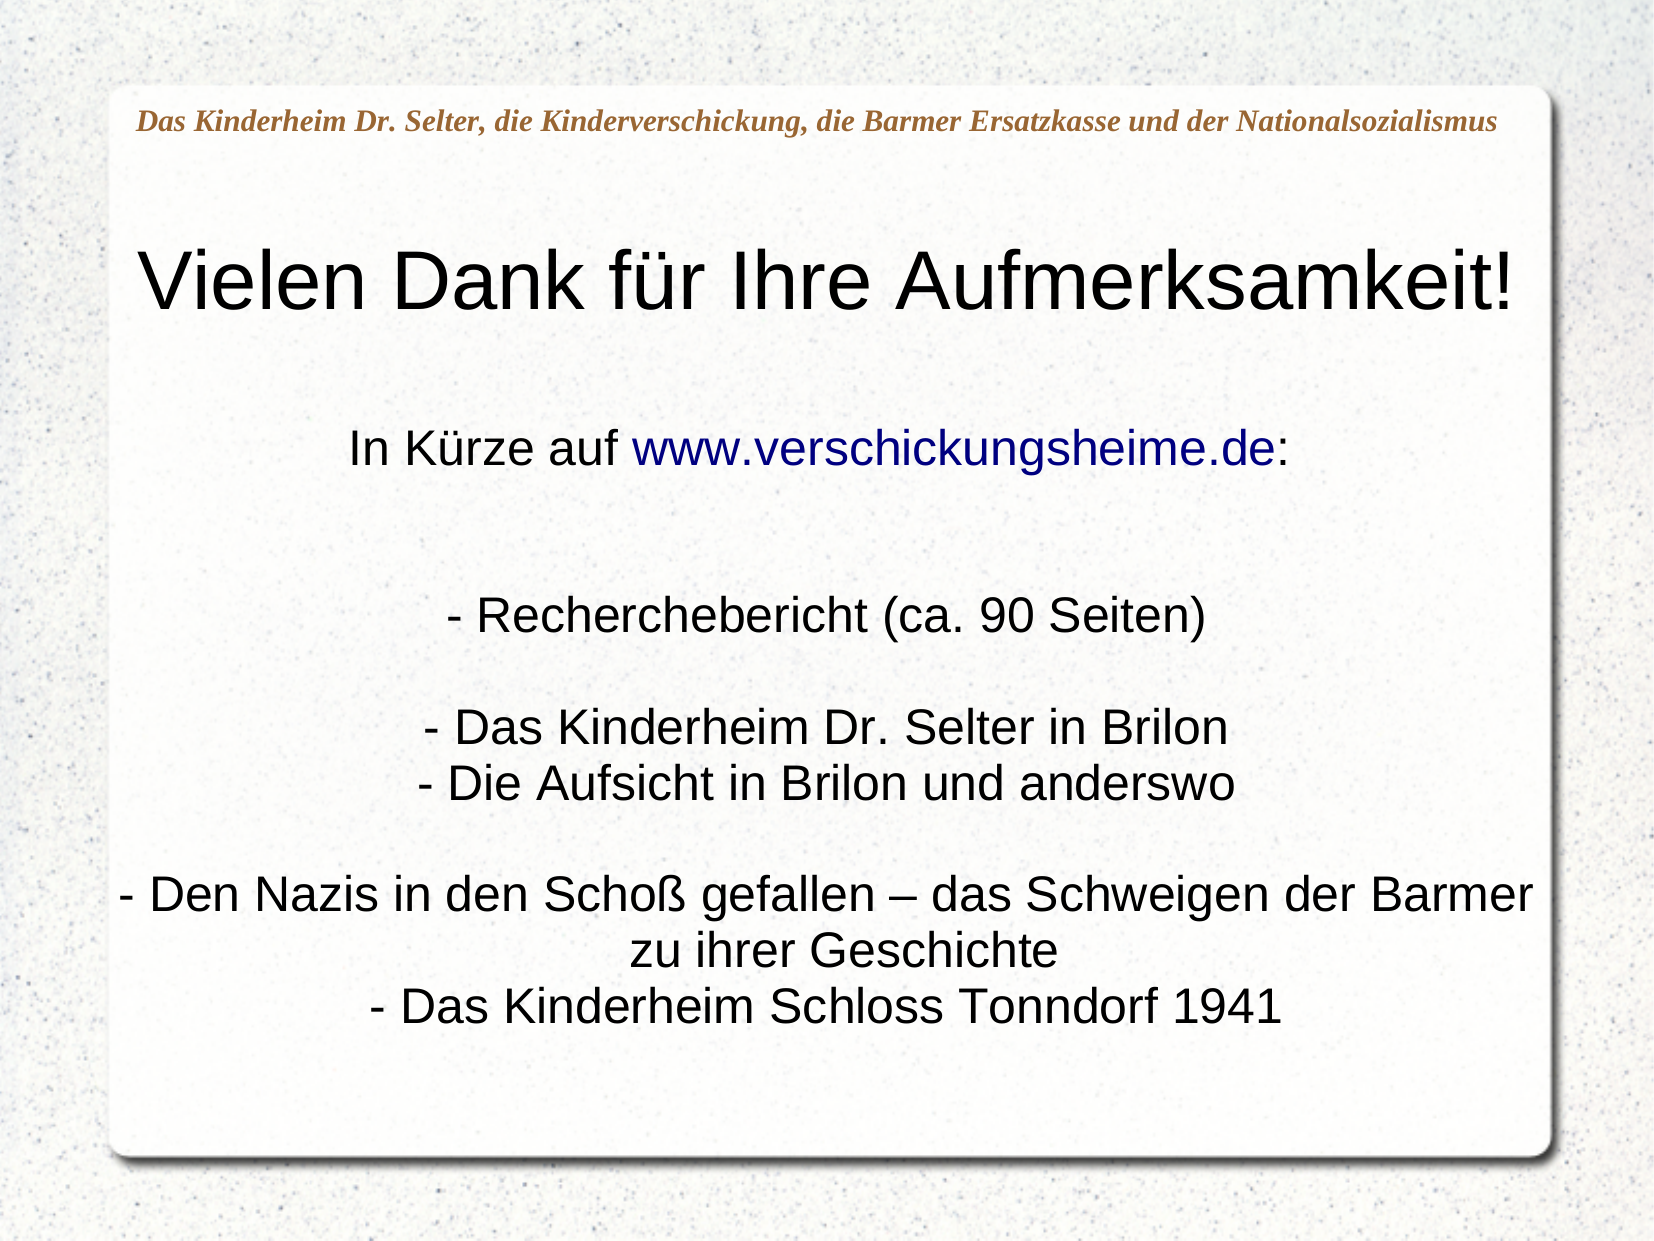

Vielen Dank für Ihre Aufmerksamkeit!
In Kürze auf www.verschickungsheime.de:
- Recherchebericht (ca. 90 Seiten)
- Das Kinderheim Dr. Selter in Brilon
- Die Aufsicht in Brilon und anderswo
- Den Nazis in den Schoß gefallen – das Schweigen der Barmer zu ihrer Geschichte
- Das Kinderheim Schloss Tonndorf 1941
Vortrag auf dem Bundeskongress der Verschickungskinder
am 17. November 2023 in Bad Salzdetfurth
# Das Kinderheim Dr. Selter, die Kinderverschickung, die Barmer Ersatzkasse und der Nationalsozialismus